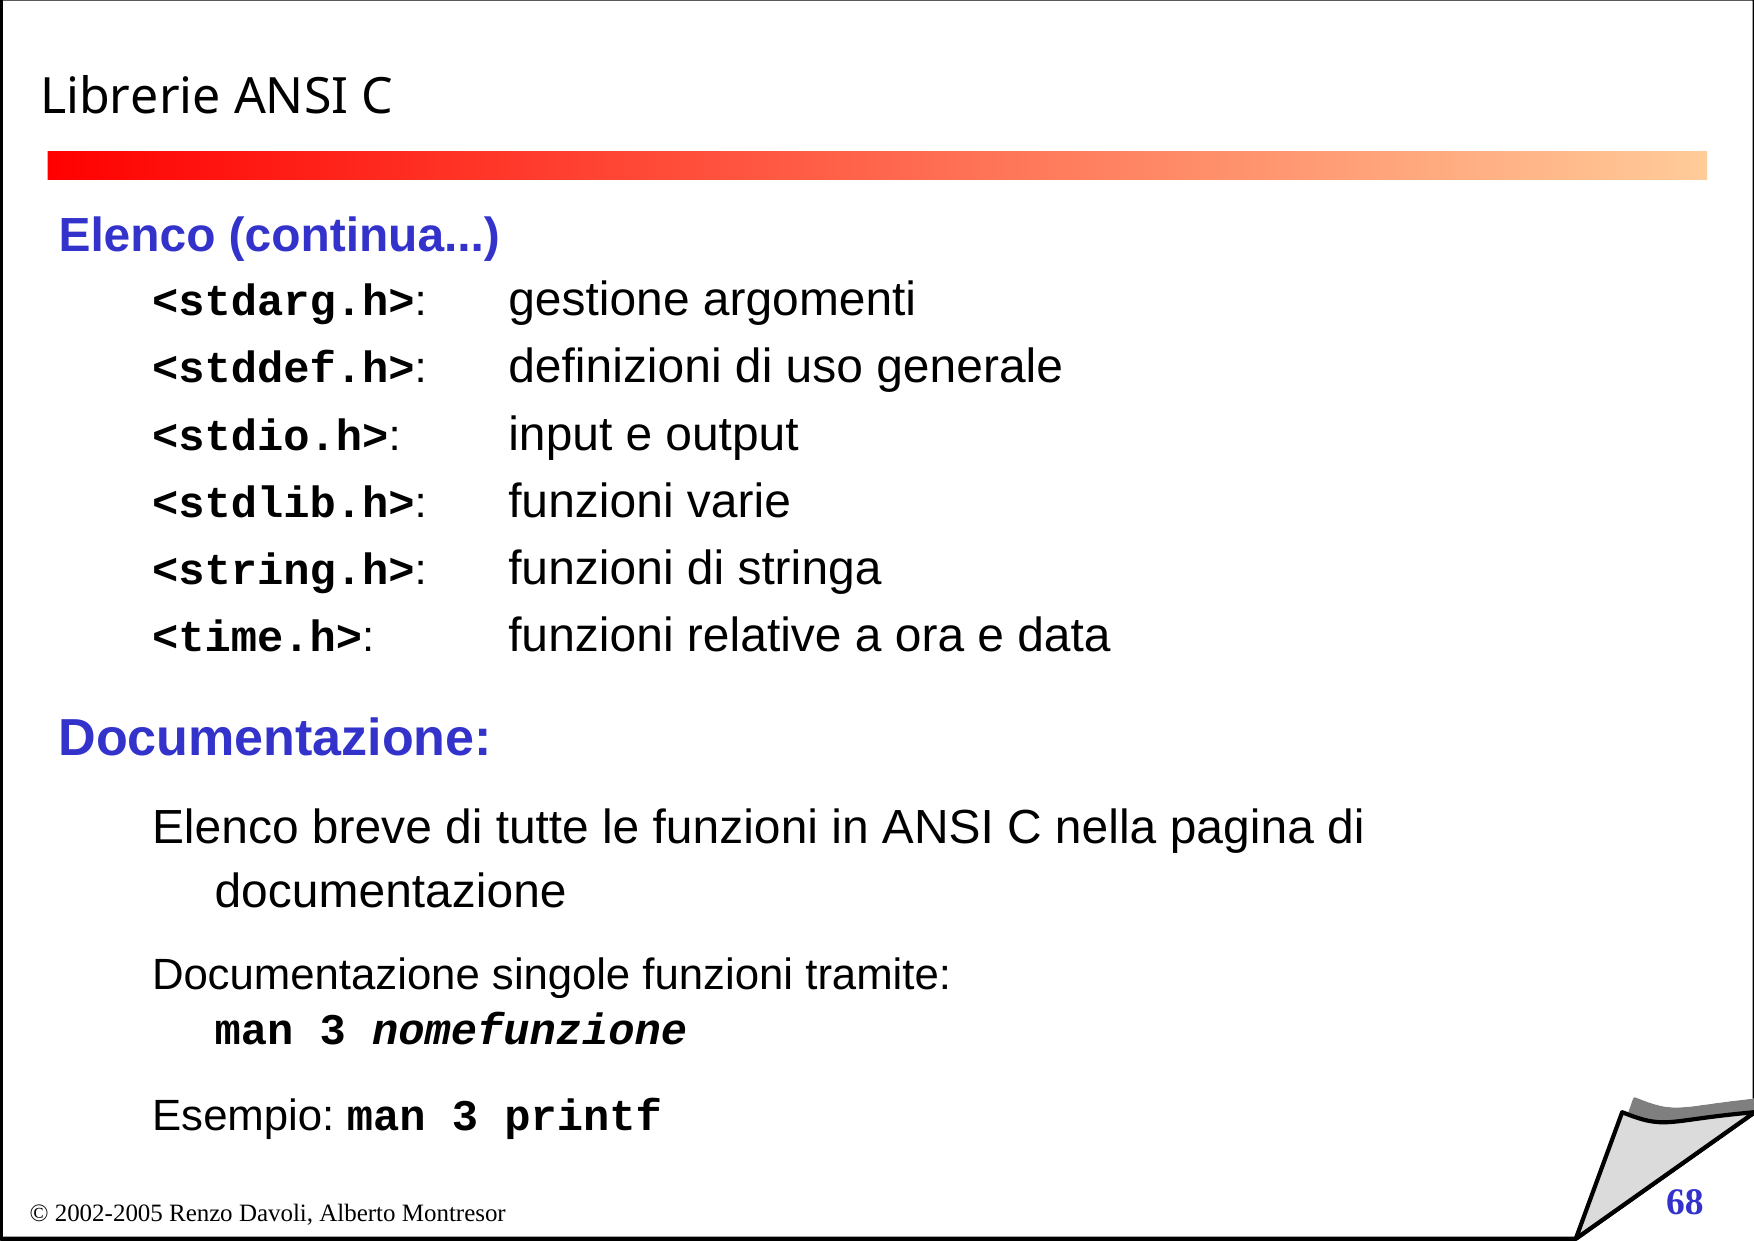

# Librerie ANSI C
Elenco (continua...)
<stdarg.h>: 	gestione argomenti
<stddef.h>: 	definizioni di uso generale
<stdio.h>: 	input e output
<stdlib.h>: 	funzioni varie
<string.h>: 	funzioni di stringa
<time.h>: 	funzioni relative a ora e data
Documentazione:
Elenco breve di tutte le funzioni in ANSI C nella pagina di documentazione
Documentazione singole funzioni tramite:
man 3 nomefunzione
Esempio: man 3 printf